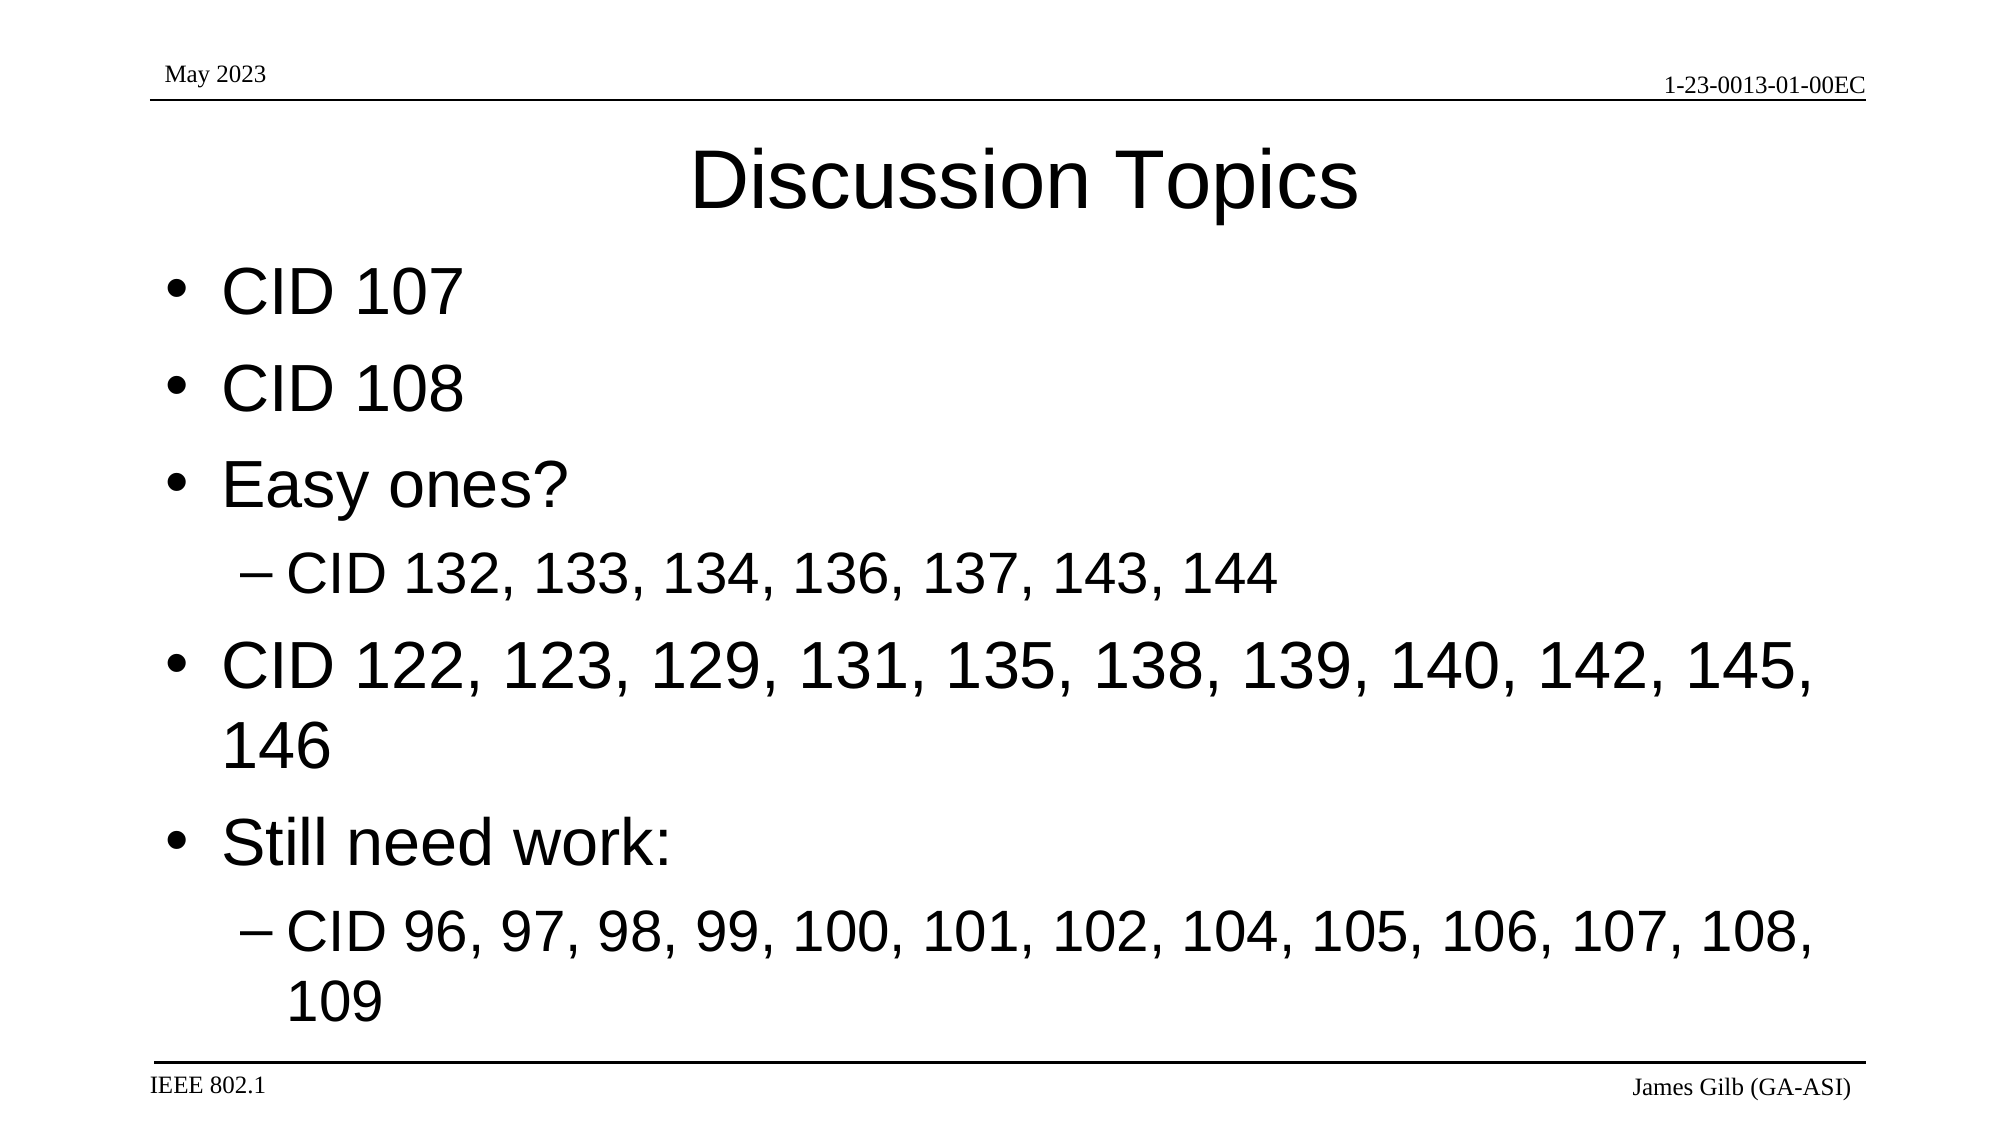

# Discussion Topics
CID 107
CID 108
Easy ones?
CID 132, 133, 134, 136, 137, 143, 144
CID 122, 123, 129, 131, 135, 138, 139, 140, 142, 145, 146
Still need work:
CID 96, 97, 98, 99, 100, 101, 102, 104, 105, 106, 107, 108, 109